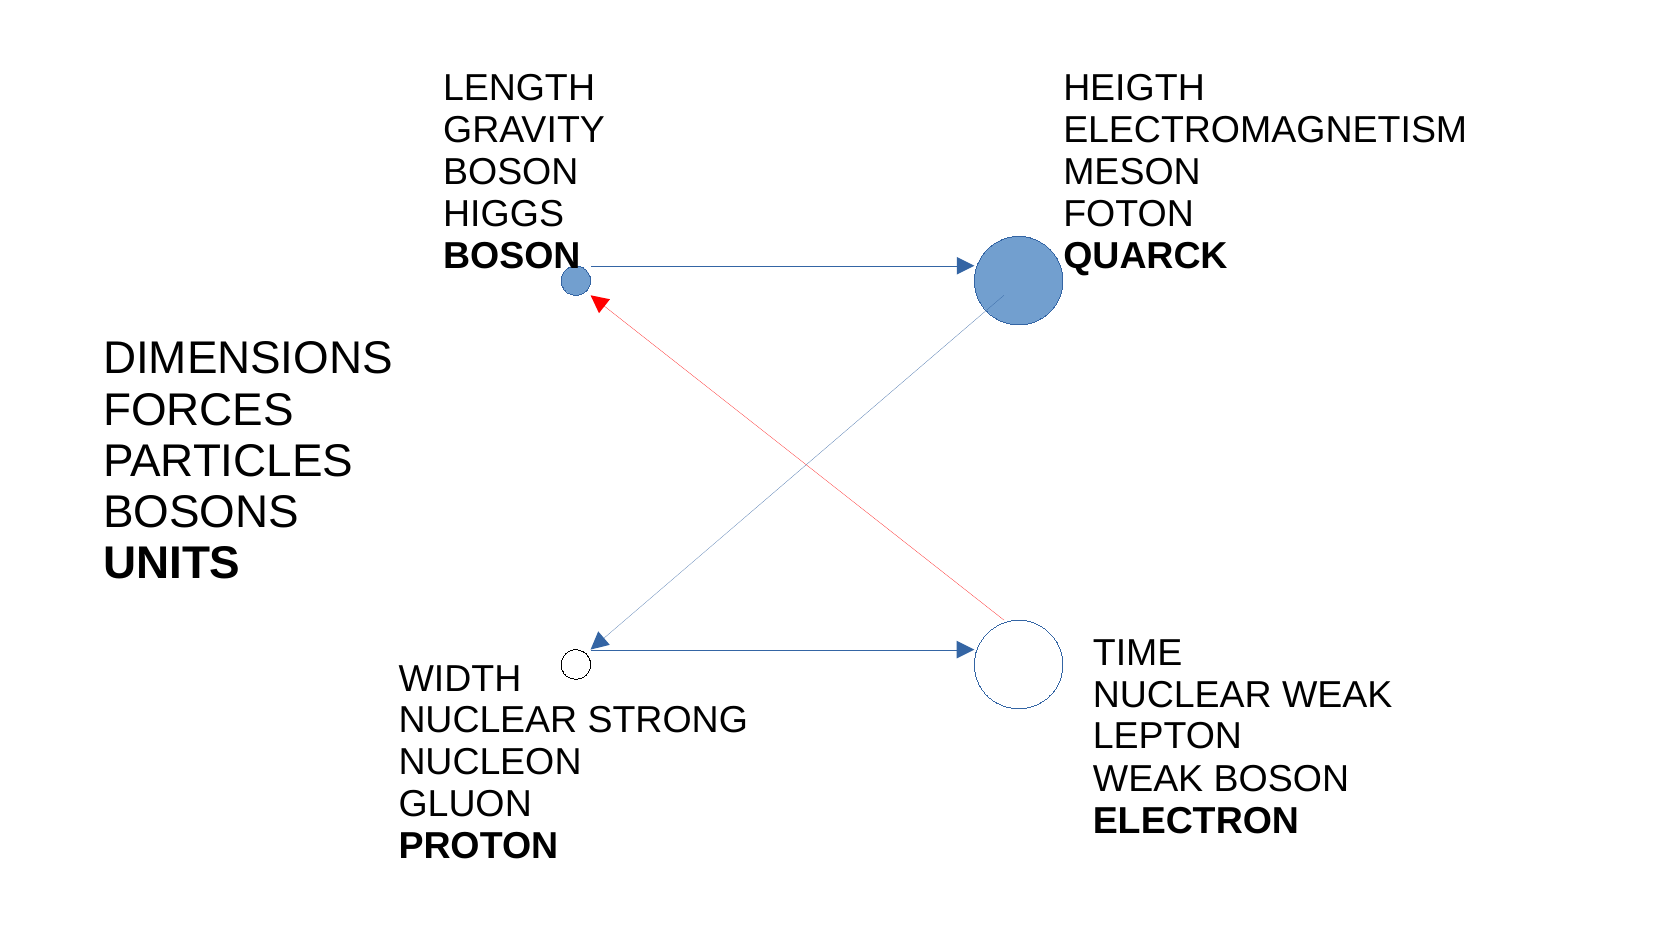

LENGTH
GRAVITY
BOSON
HIGGS
BOSON
HEIGTH
ELECTROMAGNETISM
MESON
FOTON
QUARCK
DIMENSIONS
FORCES
PARTICLES
BOSONS
UNITS
TIME
NUCLEAR WEAK
LEPTON
WEAK BOSON
ELECTRON
WIDTH
NUCLEAR STRONG
NUCLEON
GLUON
PROTON